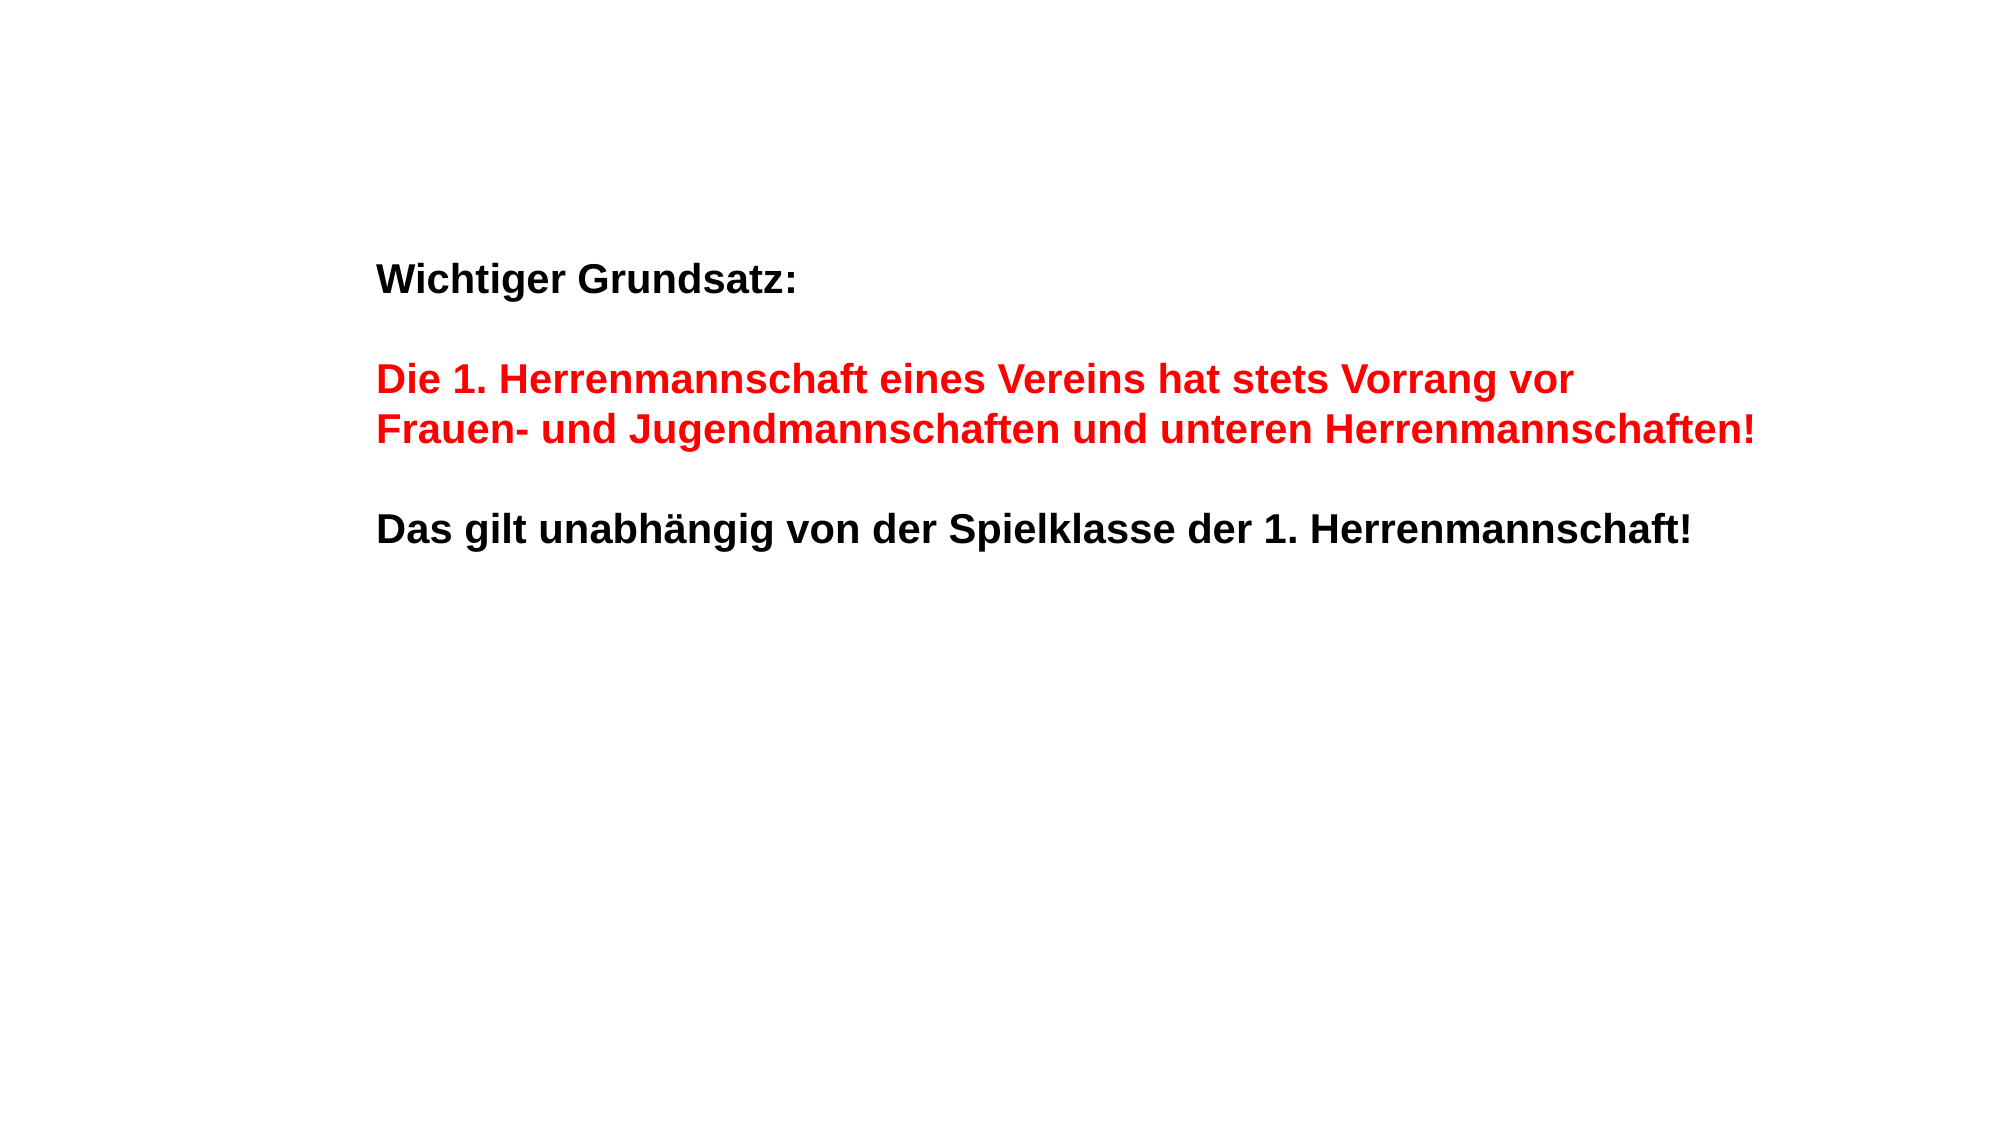

Wichtiger Grundsatz:
Die 1. Herrenmannschaft eines Vereins hat stets Vorrang vor
Frauen- und Jugendmannschaften und unteren Herrenmannschaften!
Das gilt unabhängig von der Spielklasse der 1. Herrenmannschaft!